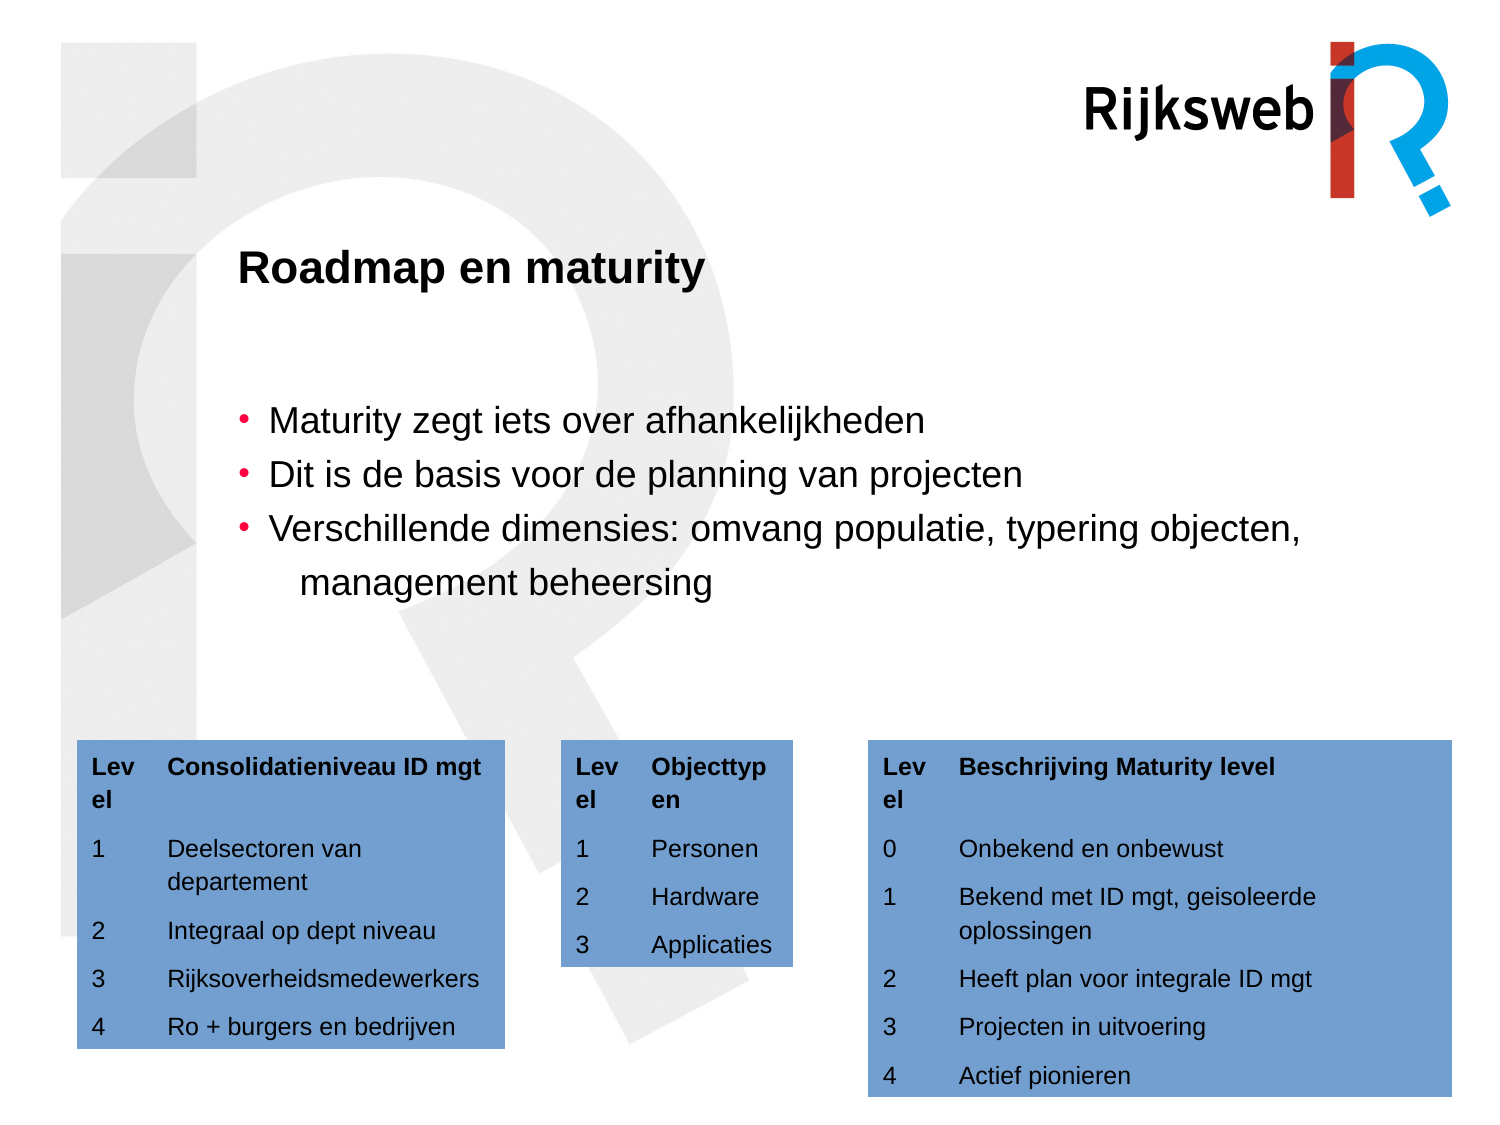

# Roadmap en maturity
Maturity zegt iets over afhankelijkheden
Dit is de basis voor de planning van projecten
Verschillende dimensies: omvang populatie, typering objecten, management beheersing
| Level | Consolidatieniveau ID mgt |
| --- | --- |
| 1 | Deelsectoren van departement |
| 2 | Integraal op dept niveau |
| 3 | Rijksoverheidsmedewerkers |
| 4 | Ro + burgers en bedrijven |
| Level | Objecttypen |
| --- | --- |
| 1 | Personen |
| 2 | Hardware |
| 3 | Applicaties |
| Level | Beschrijving Maturity level |
| --- | --- |
| 0 | Onbekend en onbewust |
| 1 | Bekend met ID mgt, geisoleerde oplossingen |
| 2 | Heeft plan voor integrale ID mgt |
| 3 | Projecten in uitvoering |
| 4 | Actief pionieren |